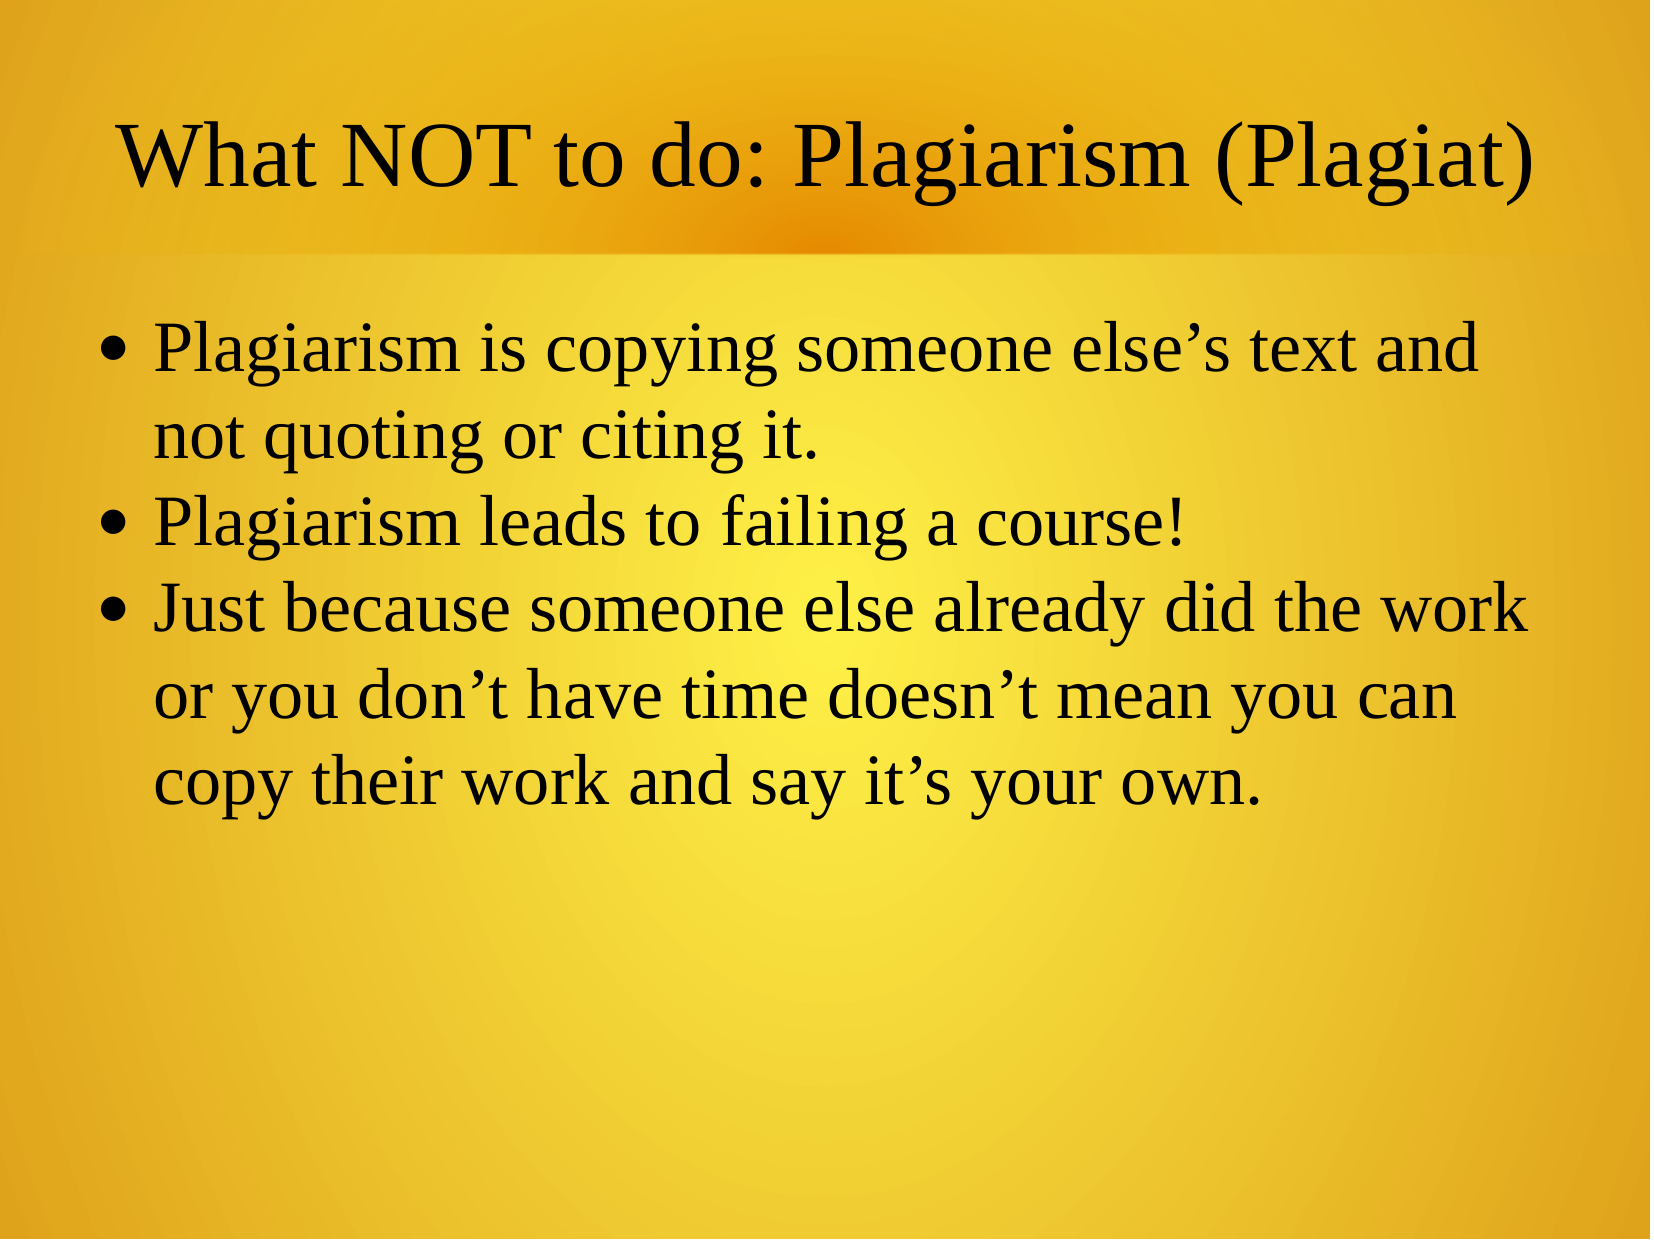

What NOT to do: Plagiarism (Plagiat)
Plagiarism is copying someone else’s text and not quoting or citing it.
Plagiarism leads to failing a course!
Just because someone else already did the work or you don’t have time doesn’t mean you can copy their work and say it’s your own.